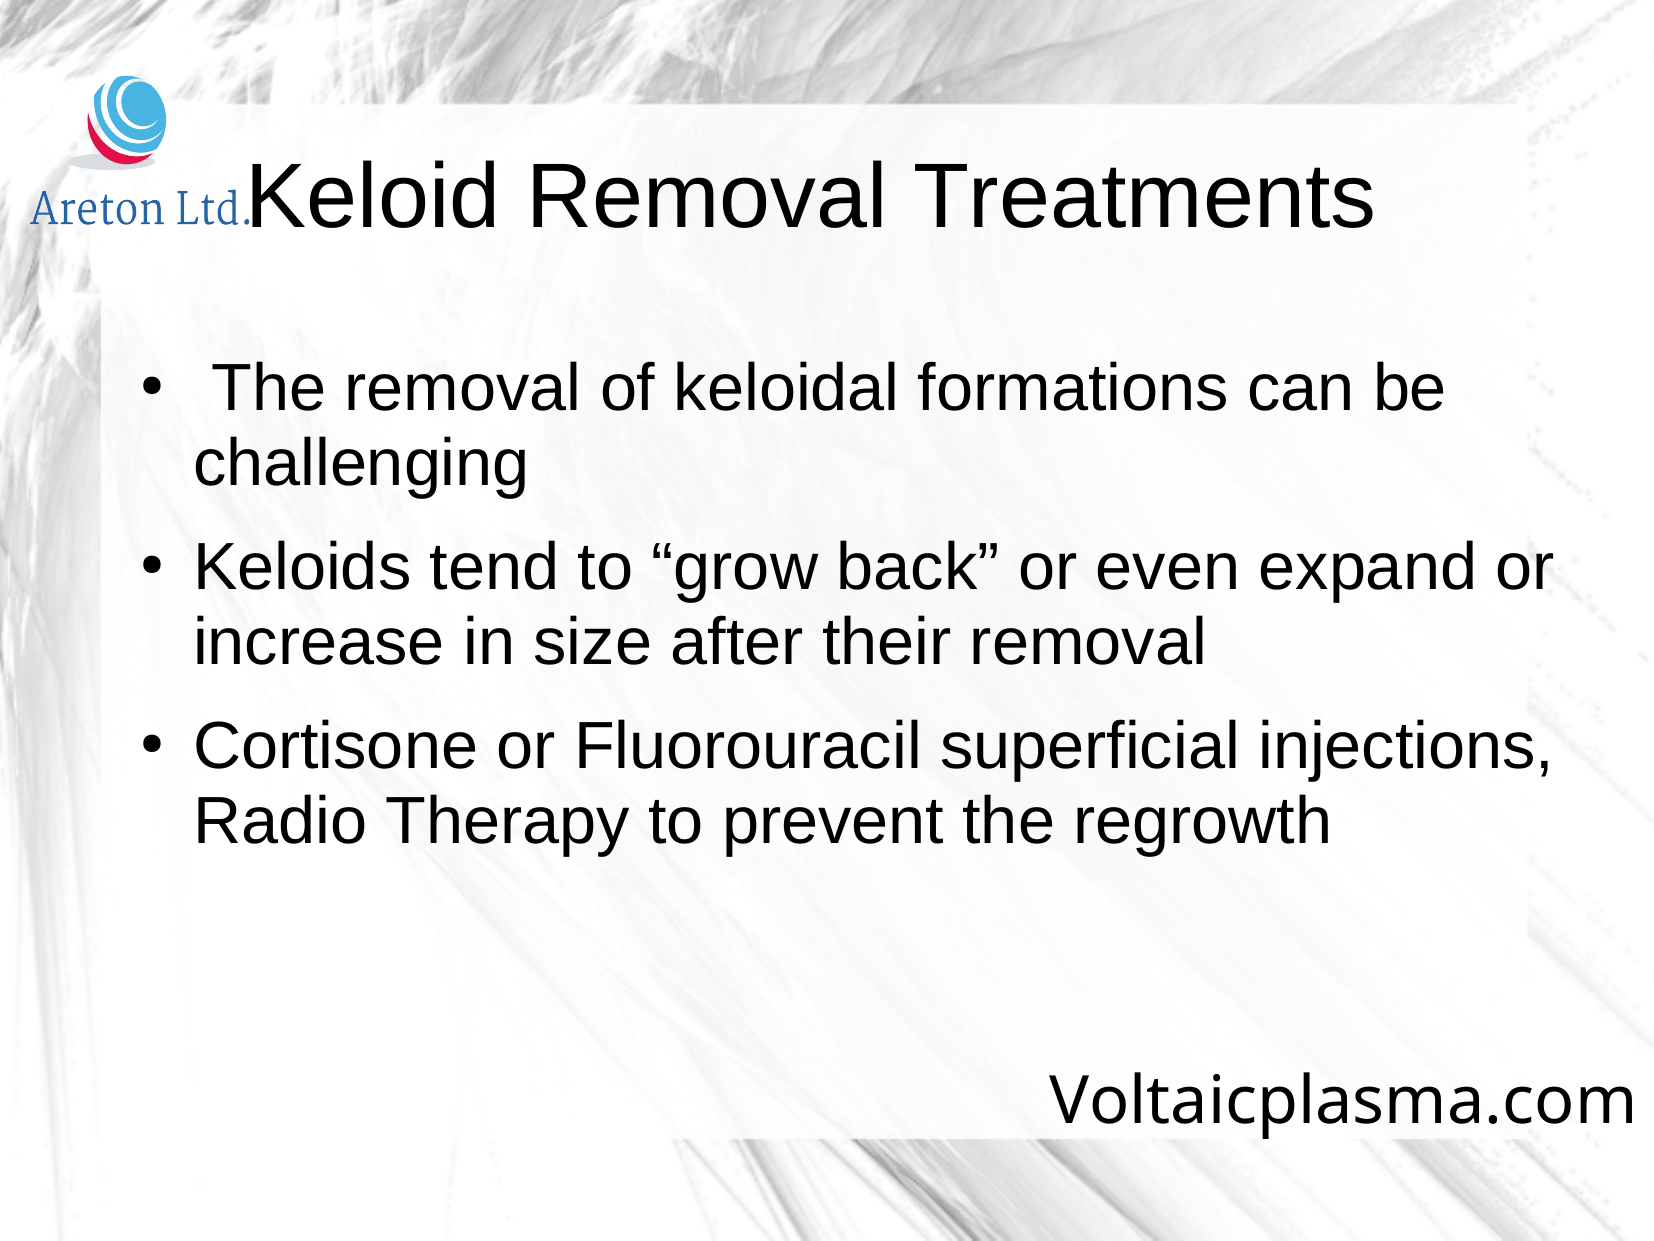

# Keloid Removal Treatments
 The removal of keloidal formations can be challenging
Keloids tend to “grow back” or even expand or increase in size after their removal
Cortisone or Fluorouracil superficial injections, Radio Therapy to prevent the regrowth
Voltaicplasma.com